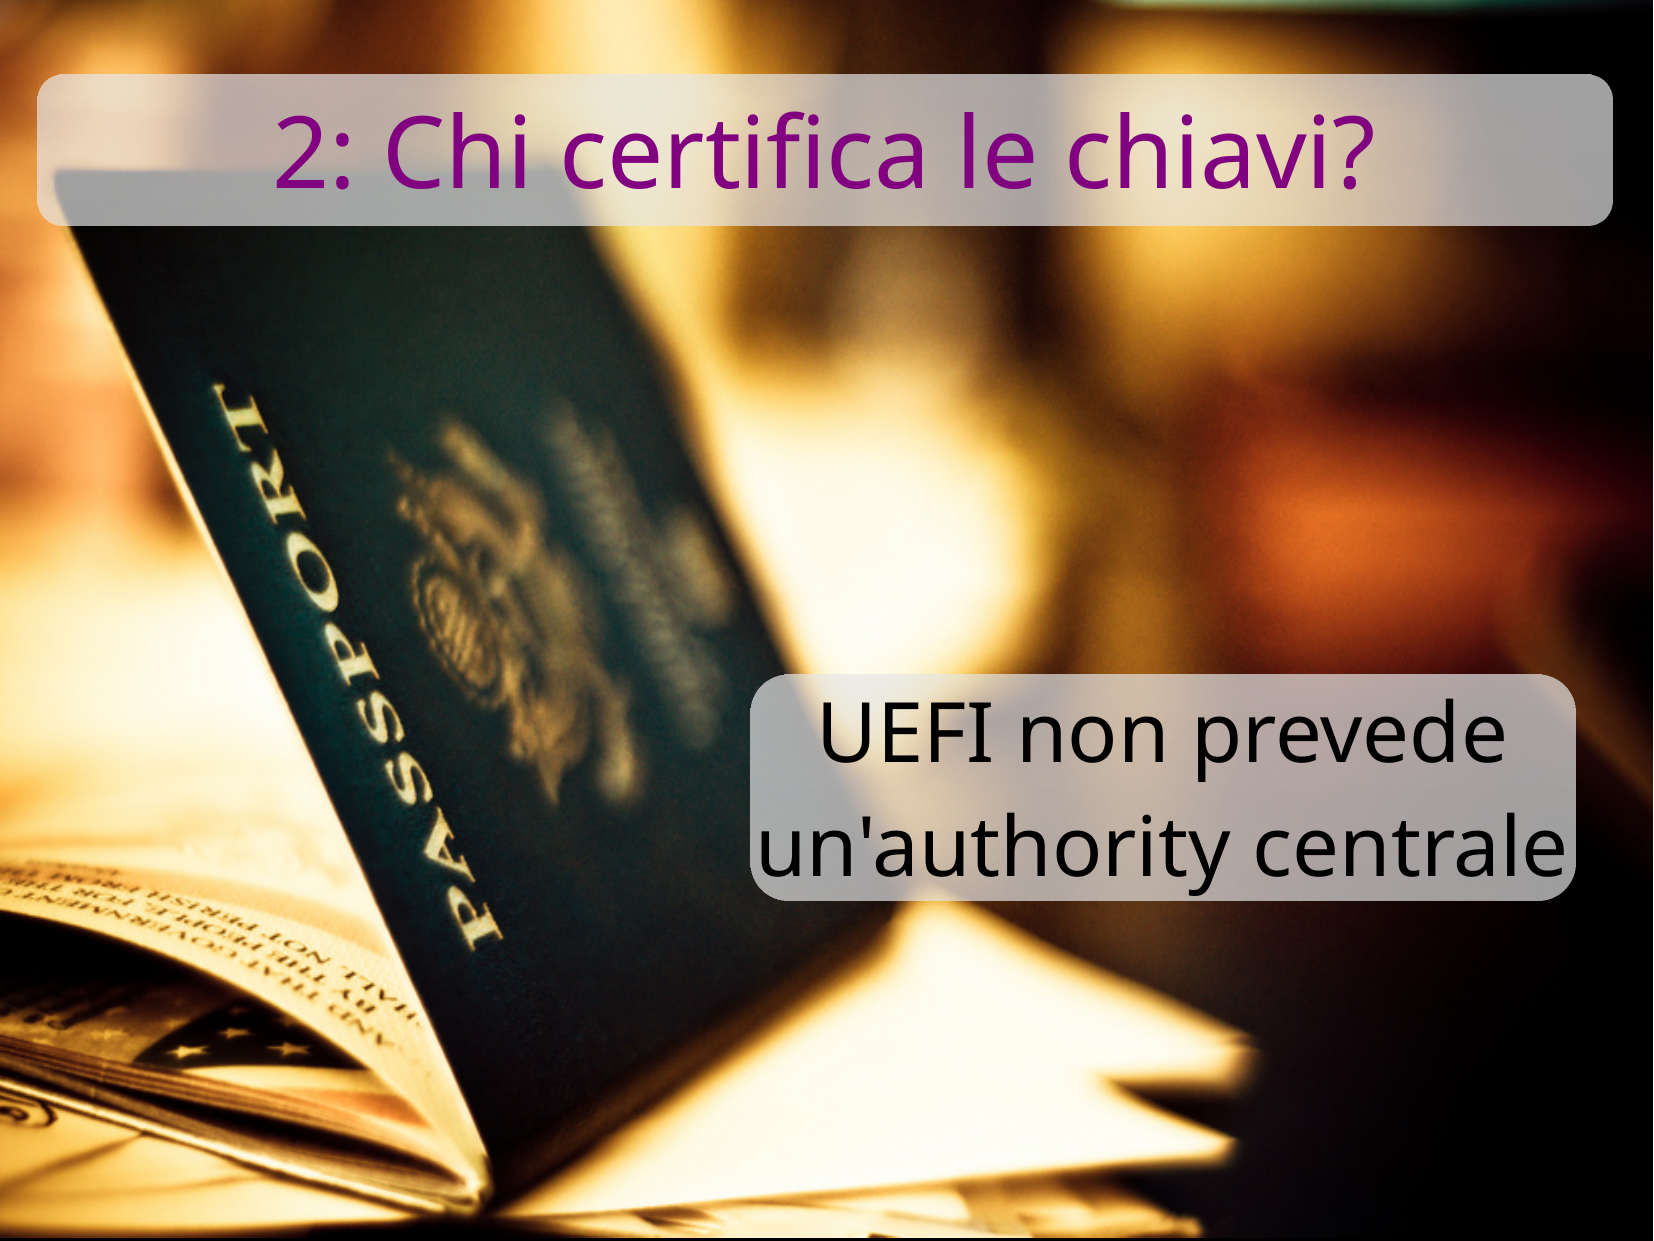

2: Chi certifica le chiavi?
UEFI non prevede
un'authority centrale